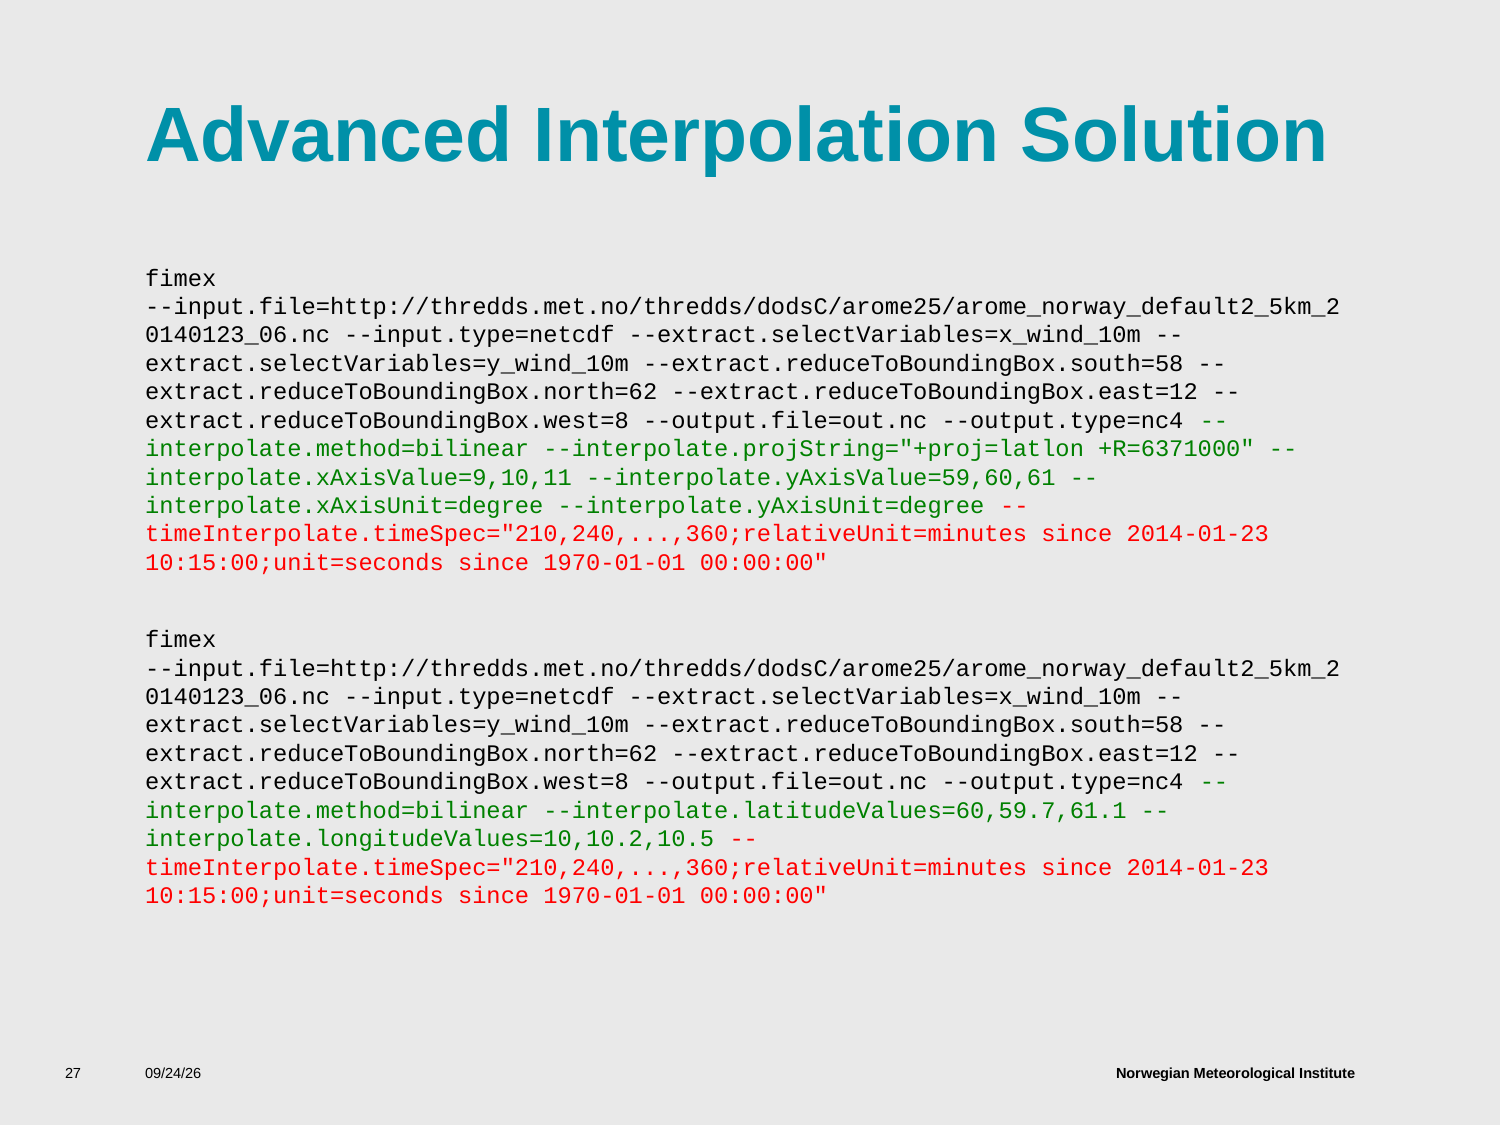

# Advanced Interpolation Solution
fimex --input.file=http://thredds.met.no/thredds/dodsC/arome25/arome_norway_default2_5km_20140123_06.nc --input.type=netcdf --extract.selectVariables=x_wind_10m --extract.selectVariables=y_wind_10m --extract.reduceToBoundingBox.south=58 --extract.reduceToBoundingBox.north=62 --extract.reduceToBoundingBox.east=12 --extract.reduceToBoundingBox.west=8 --output.file=out.nc --output.type=nc4 --interpolate.method=bilinear --interpolate.projString="+proj=latlon +R=6371000" --interpolate.xAxisValue=9,10,11 --interpolate.yAxisValue=59,60,61 --interpolate.xAxisUnit=degree --interpolate.yAxisUnit=degree --timeInterpolate.timeSpec="210,240,...,360;relativeUnit=minutes since 2014-01-23 10:15:00;unit=seconds since 1970-01-01 00:00:00"
fimex --input.file=http://thredds.met.no/thredds/dodsC/arome25/arome_norway_default2_5km_20140123_06.nc --input.type=netcdf --extract.selectVariables=x_wind_10m --extract.selectVariables=y_wind_10m --extract.reduceToBoundingBox.south=58 --extract.reduceToBoundingBox.north=62 --extract.reduceToBoundingBox.east=12 --extract.reduceToBoundingBox.west=8 --output.file=out.nc --output.type=nc4 --interpolate.method=bilinear --interpolate.latitudeValues=60,59.7,61.1 --interpolate.longitudeValues=10,10.2,10.5 --timeInterpolate.timeSpec="210,240,...,360;relativeUnit=minutes since 2014-01-23 10:15:00;unit=seconds since 1970-01-01 00:00:00"